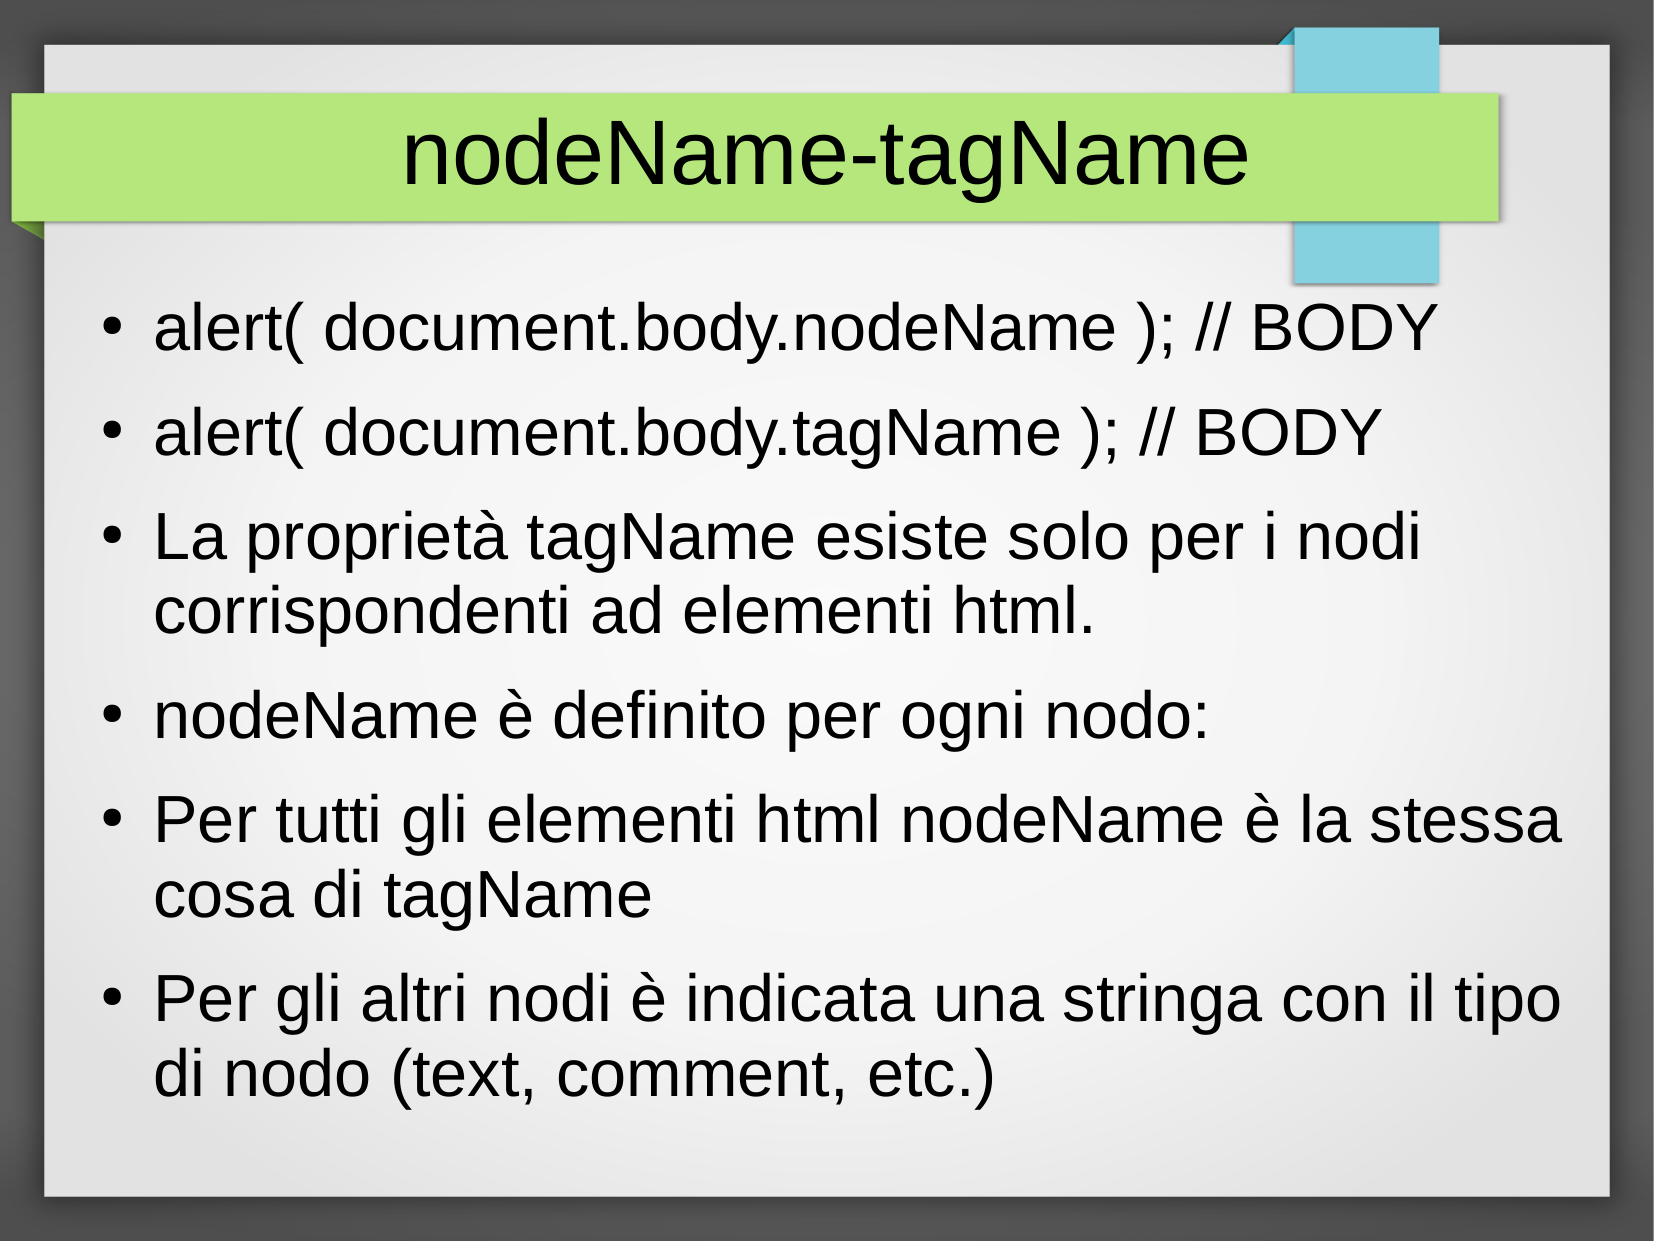

# nodeName-tagName
alert( document.body.nodeName ); // BODY
alert( document.body.tagName ); // BODY
La proprietà tagName esiste solo per i nodi corrispondenti ad elementi html.
nodeName è definito per ogni nodo:
Per tutti gli elementi html nodeName è la stessa cosa di tagName
Per gli altri nodi è indicata una stringa con il tipo di nodo (text, comment, etc.)